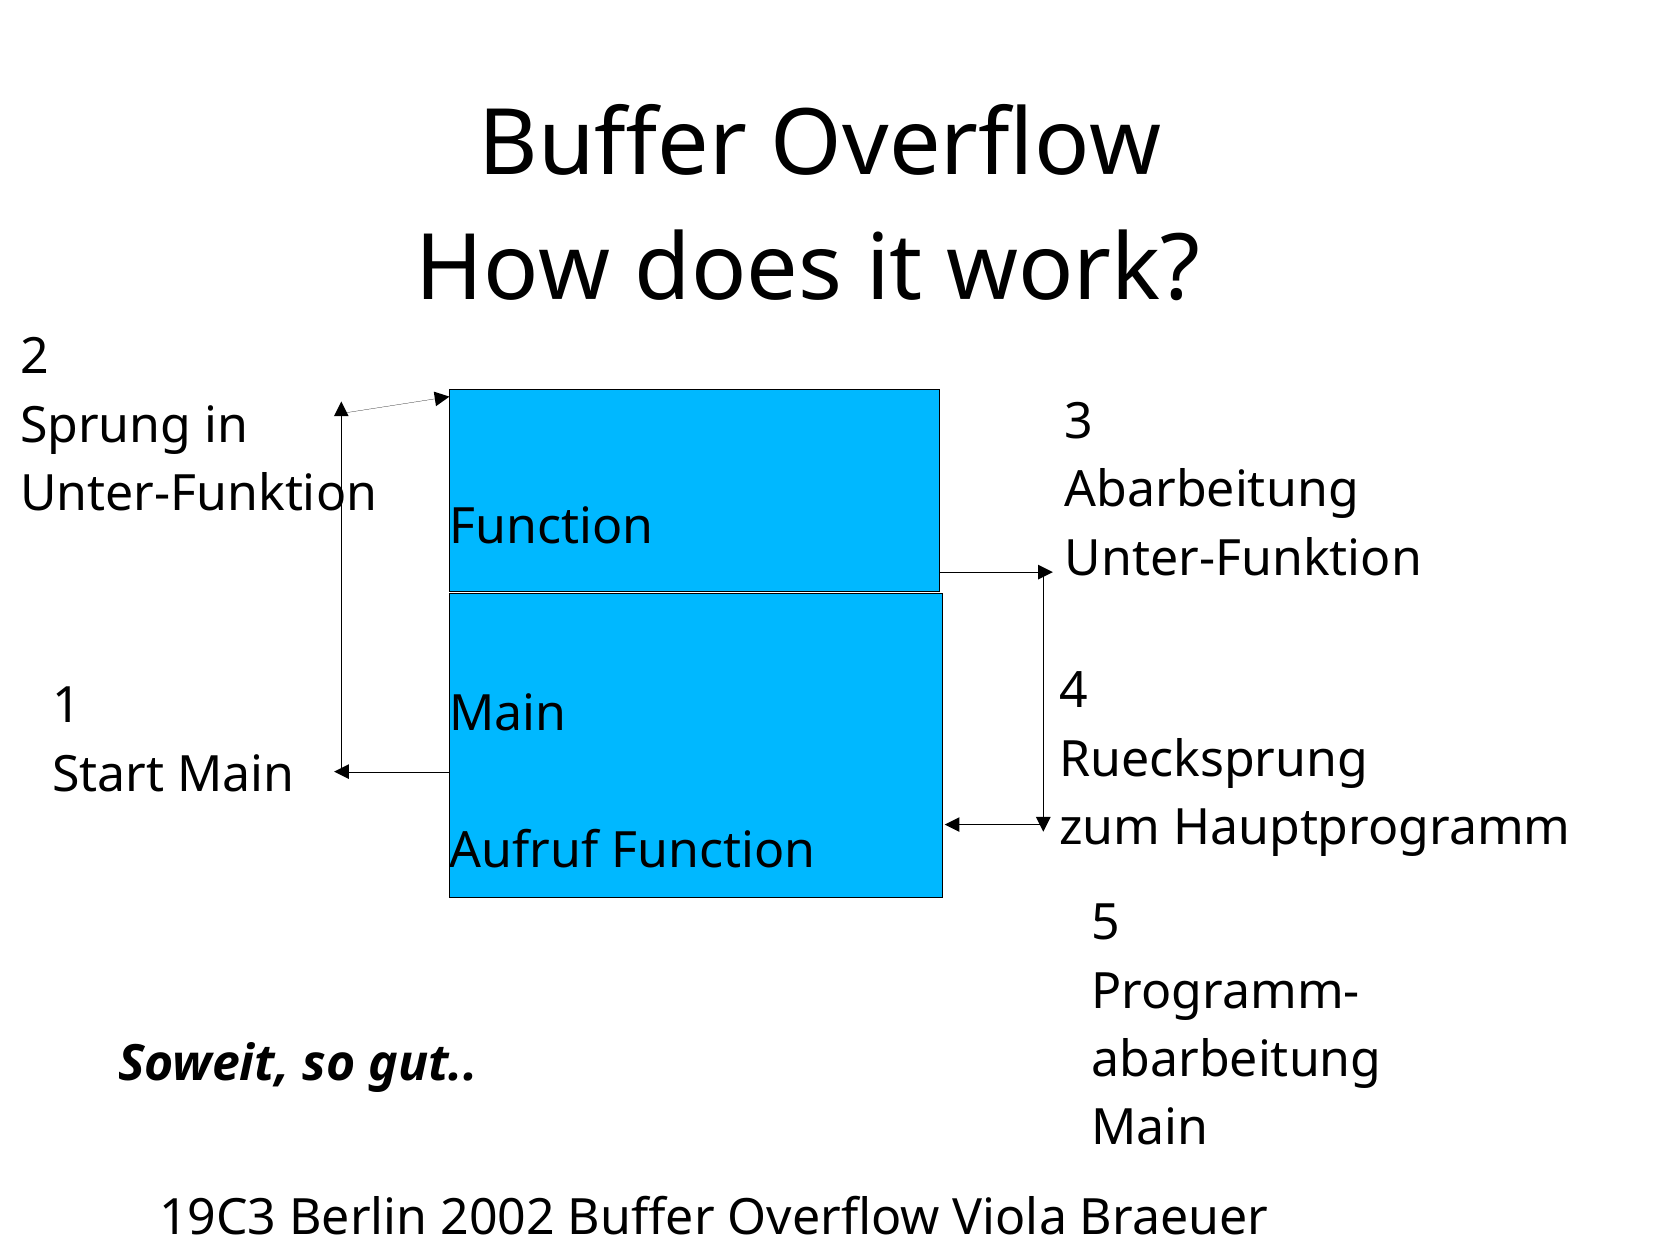

Buffer Overflow
How does it work?
2
Sprung in
Unter-Funktion
3
Abarbeitung
Unter-Funktion
Function
4
Ruecksprung
zum Hauptprogramm
Main
Aufruf Function
1
Start Main
5
Programm-
abarbeitung
Main
Soweit, so gut..
19C3 Berlin 2002 Buffer Overflow Viola Braeuer